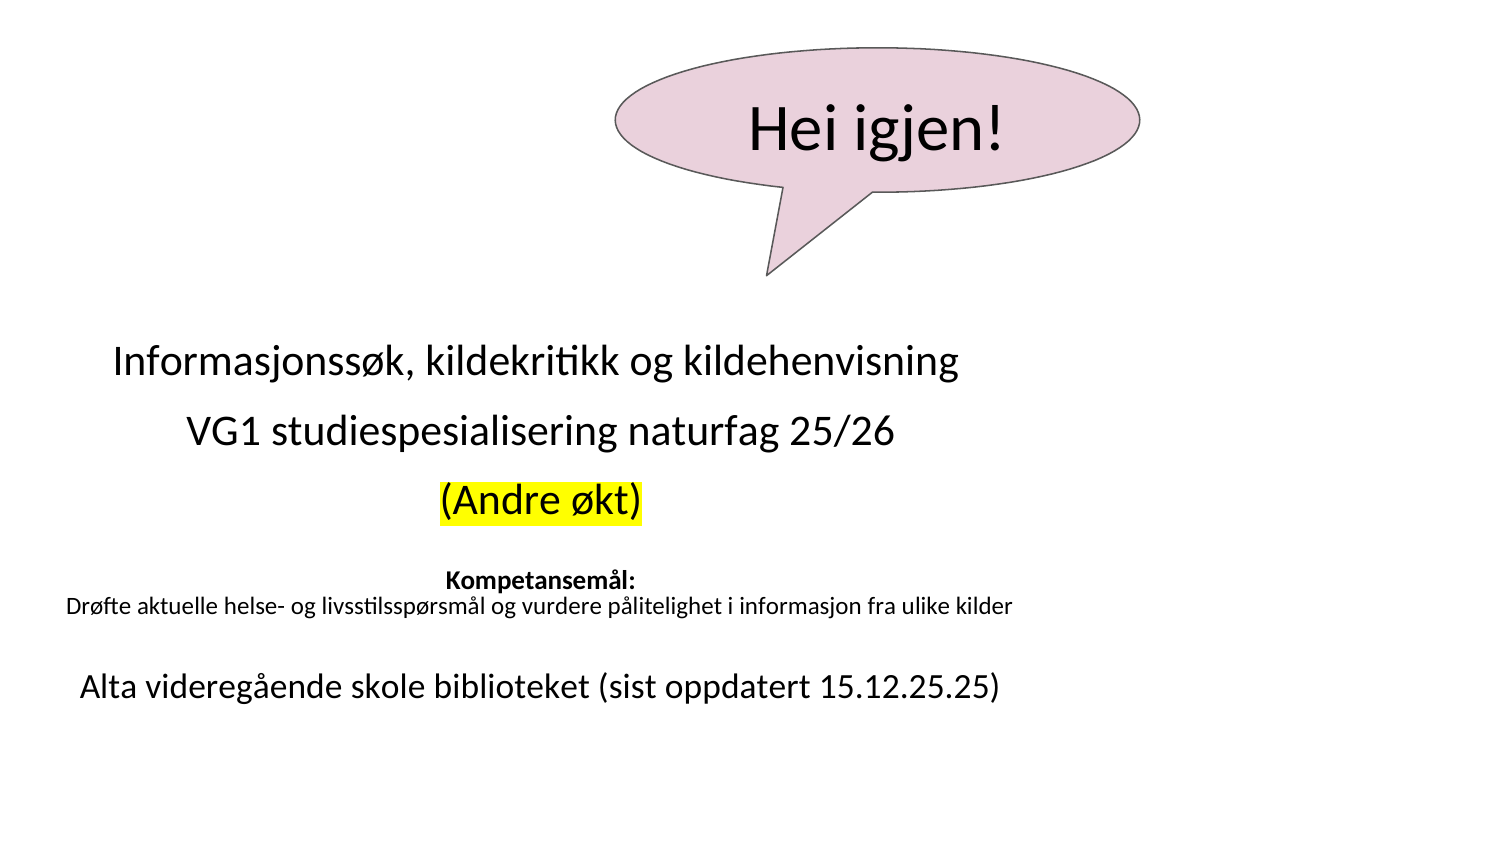

Hei igjen!
#
Informasjonssøk, kildekritikk og kildehenvisning
VG1 studiespesialisering naturfag 25/26
(Andre økt)
Kompetansemål:
Drøfte aktuelle helse- og livsstilsspørsmål og vurdere pålitelighet i informasjon fra ulike kilder
Alta videregående skole biblioteket (sist oppdatert 15.12.25.25)